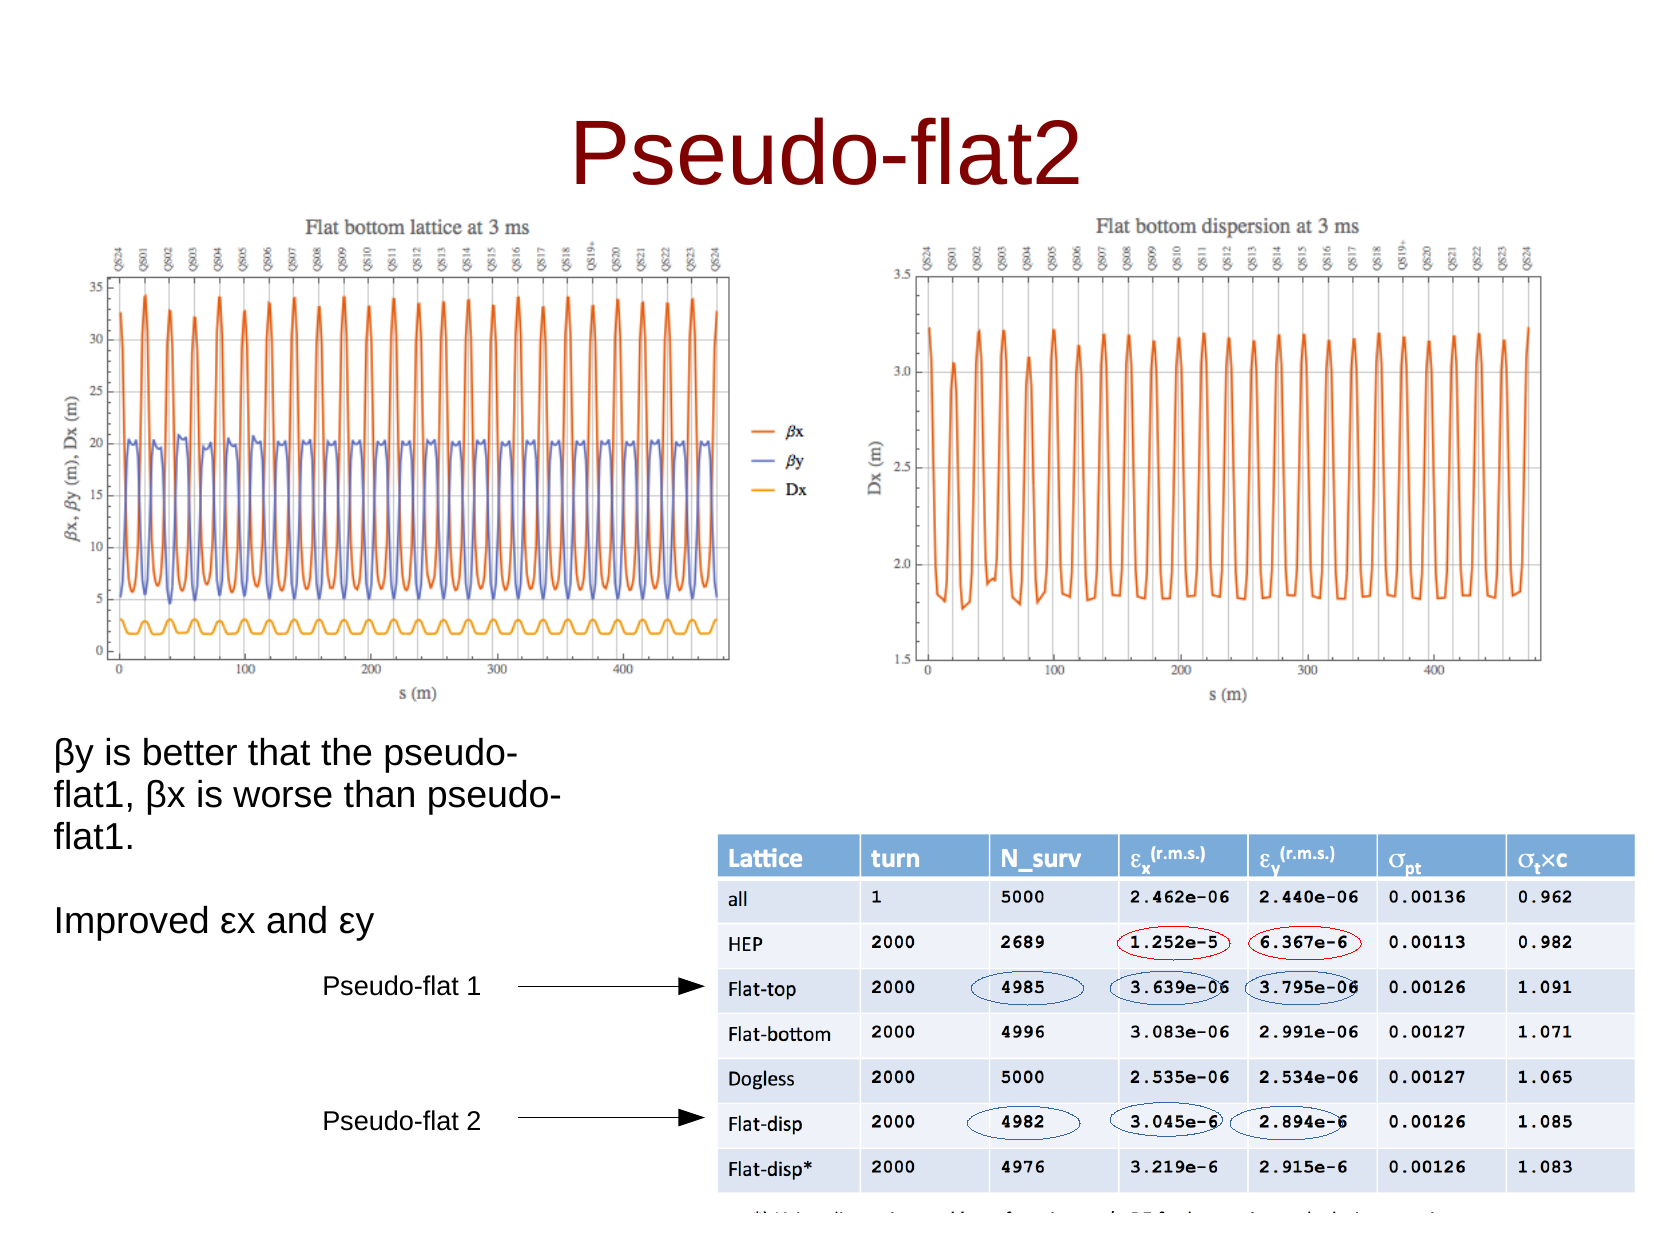

# Pseudo-flat2
βy is better that the pseudo-flat1, βx is worse than pseudo-flat1.
Improved εx and εy
Pseudo-flat 1
Pseudo-flat 2